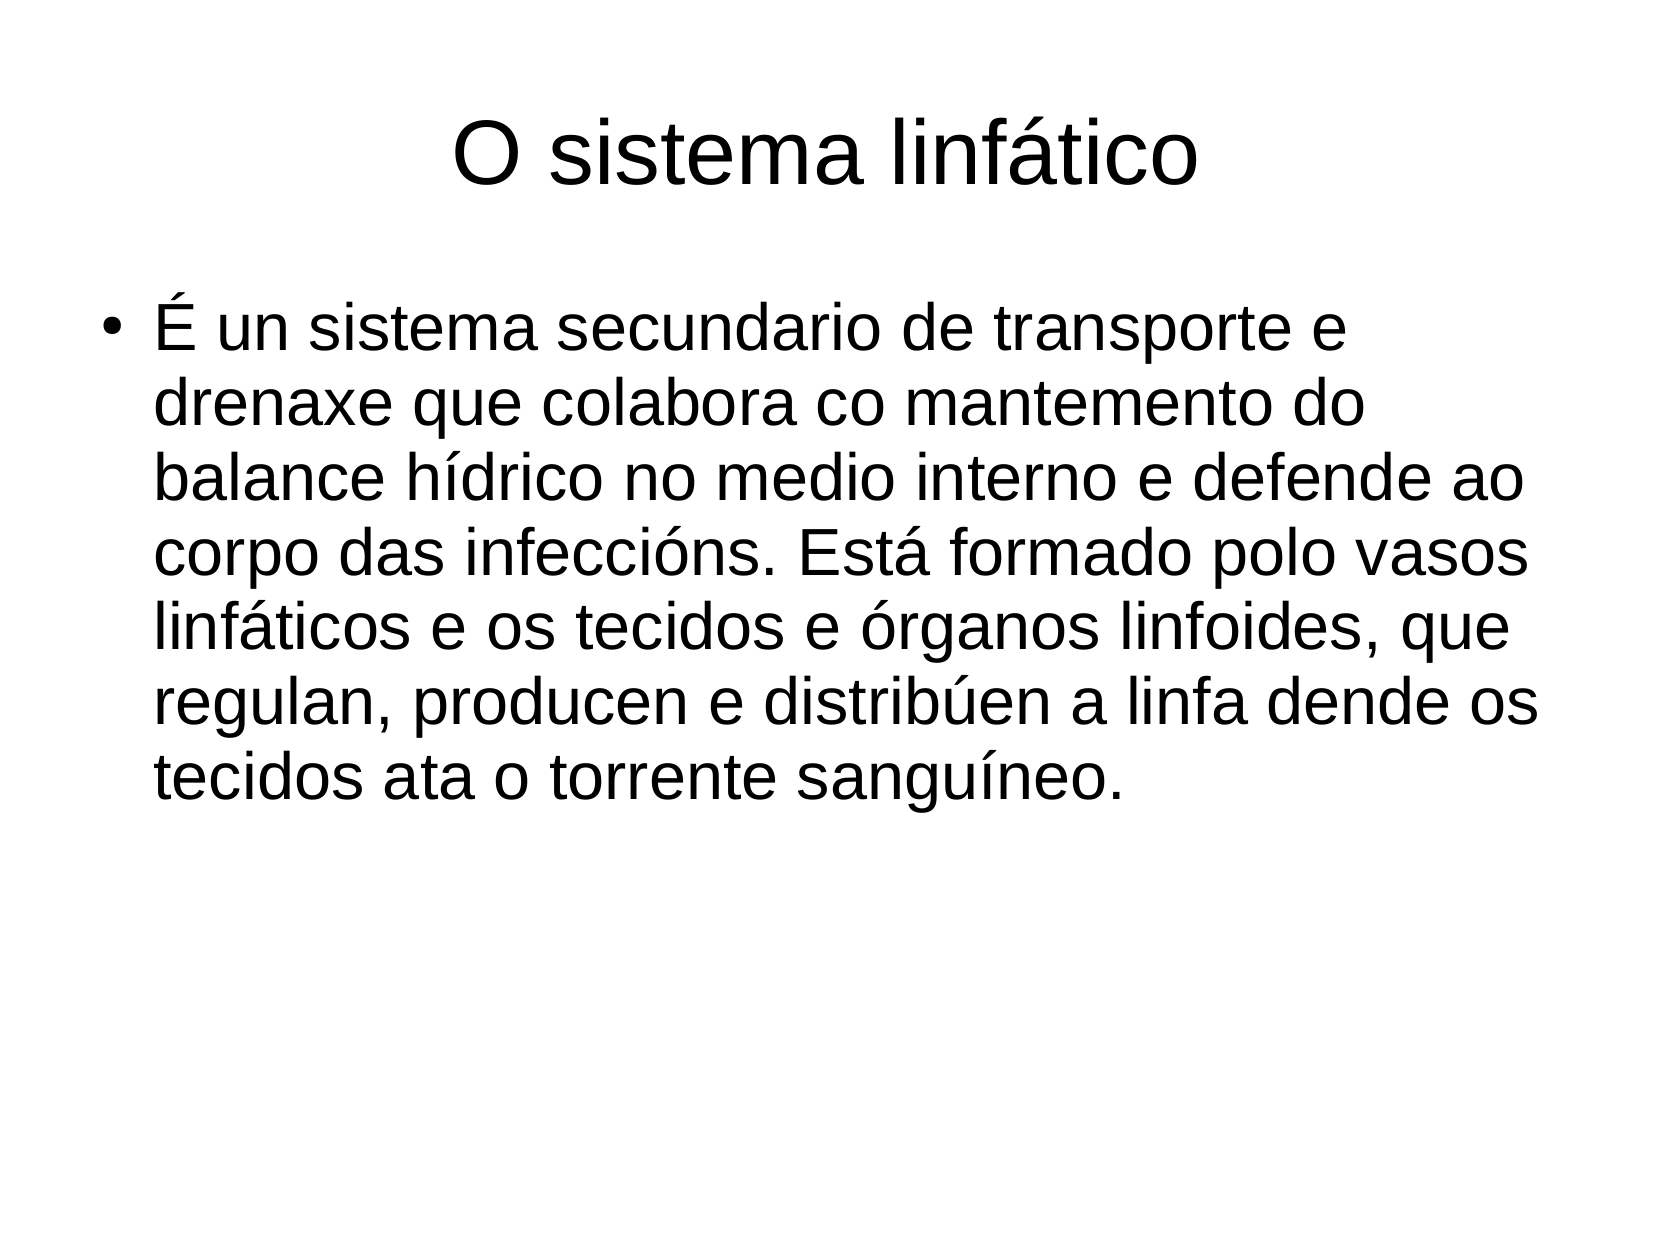

# O sistema linfático
É un sistema secundario de transporte e drenaxe que colabora co mantemento do balance hídrico no medio interno e defende ao corpo das infeccións. Está formado polo vasos linfáticos e os tecidos e órganos linfoides, que regulan, producen e distribúen a linfa dende os tecidos ata o torrente sanguíneo.